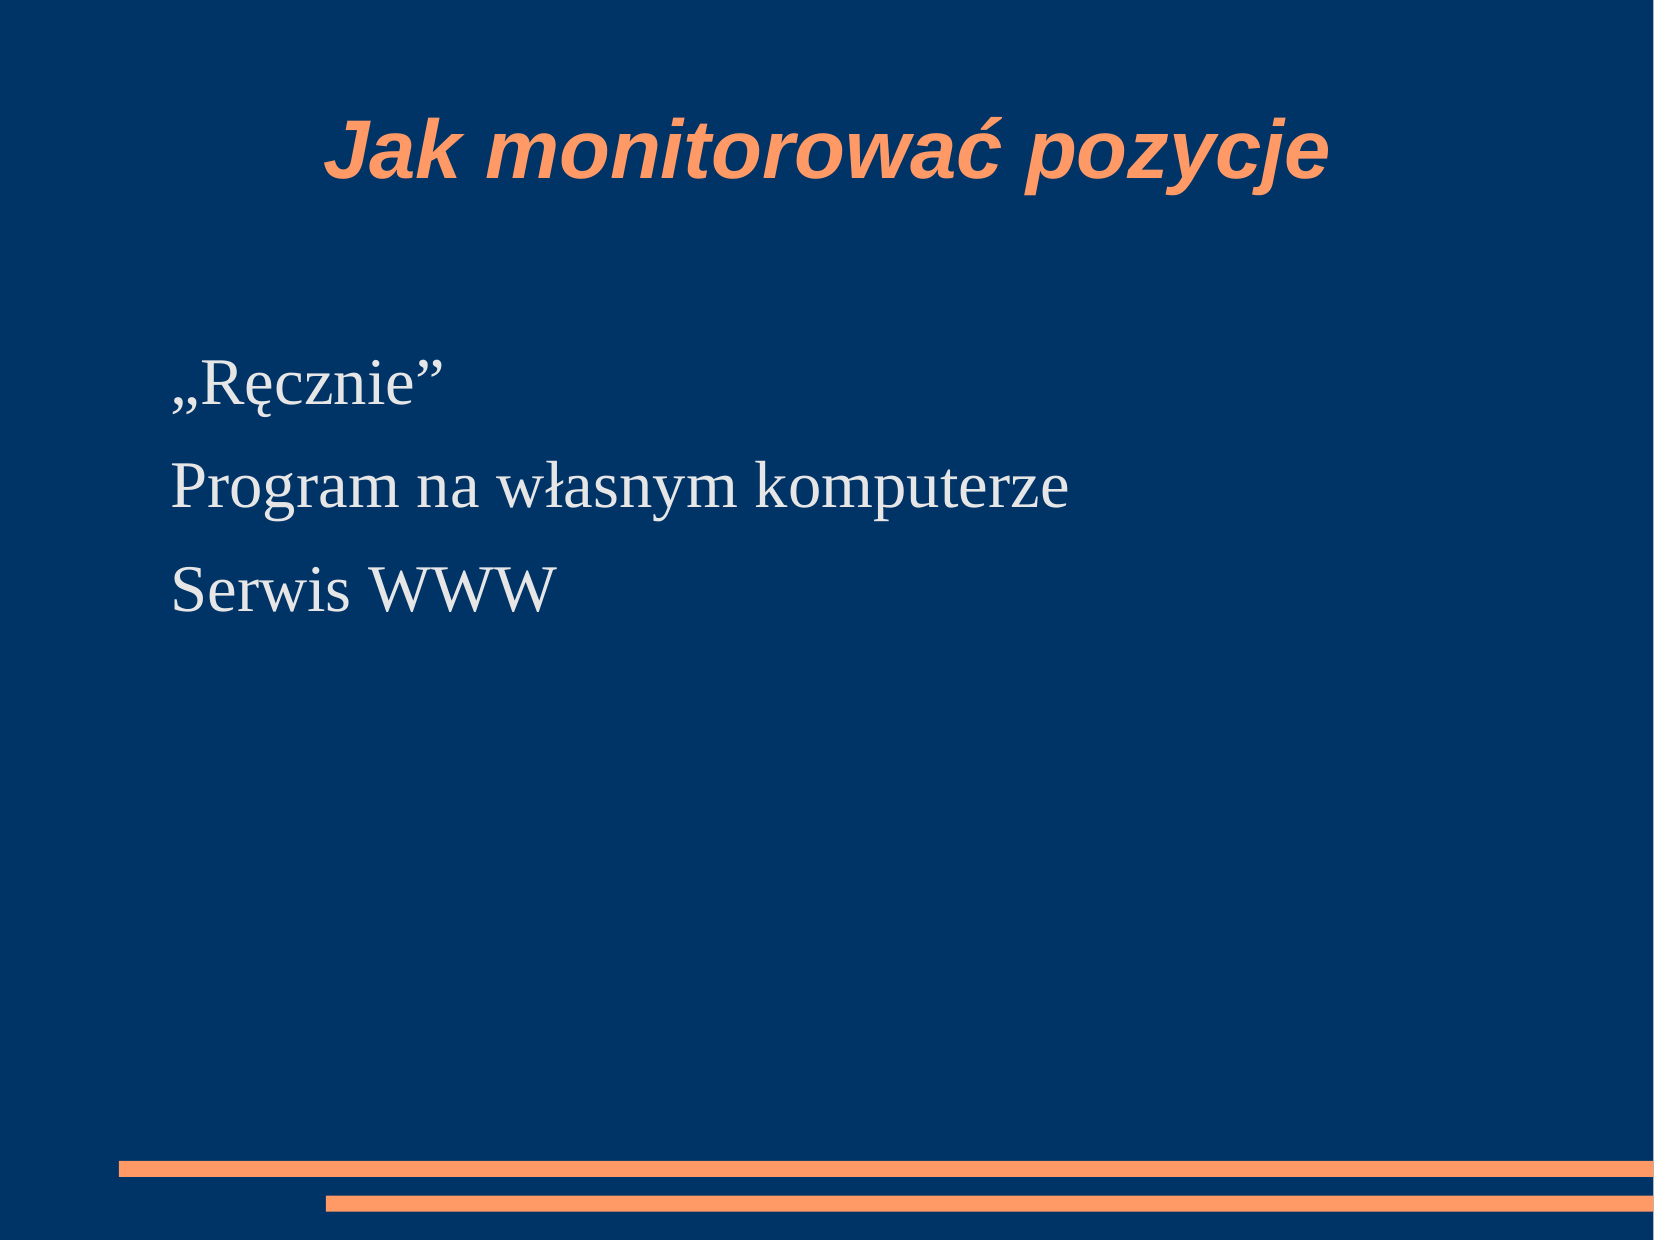

# Jak monitorować pozycje
„Ręcznie”
Program na własnym komputerze
Serwis WWW